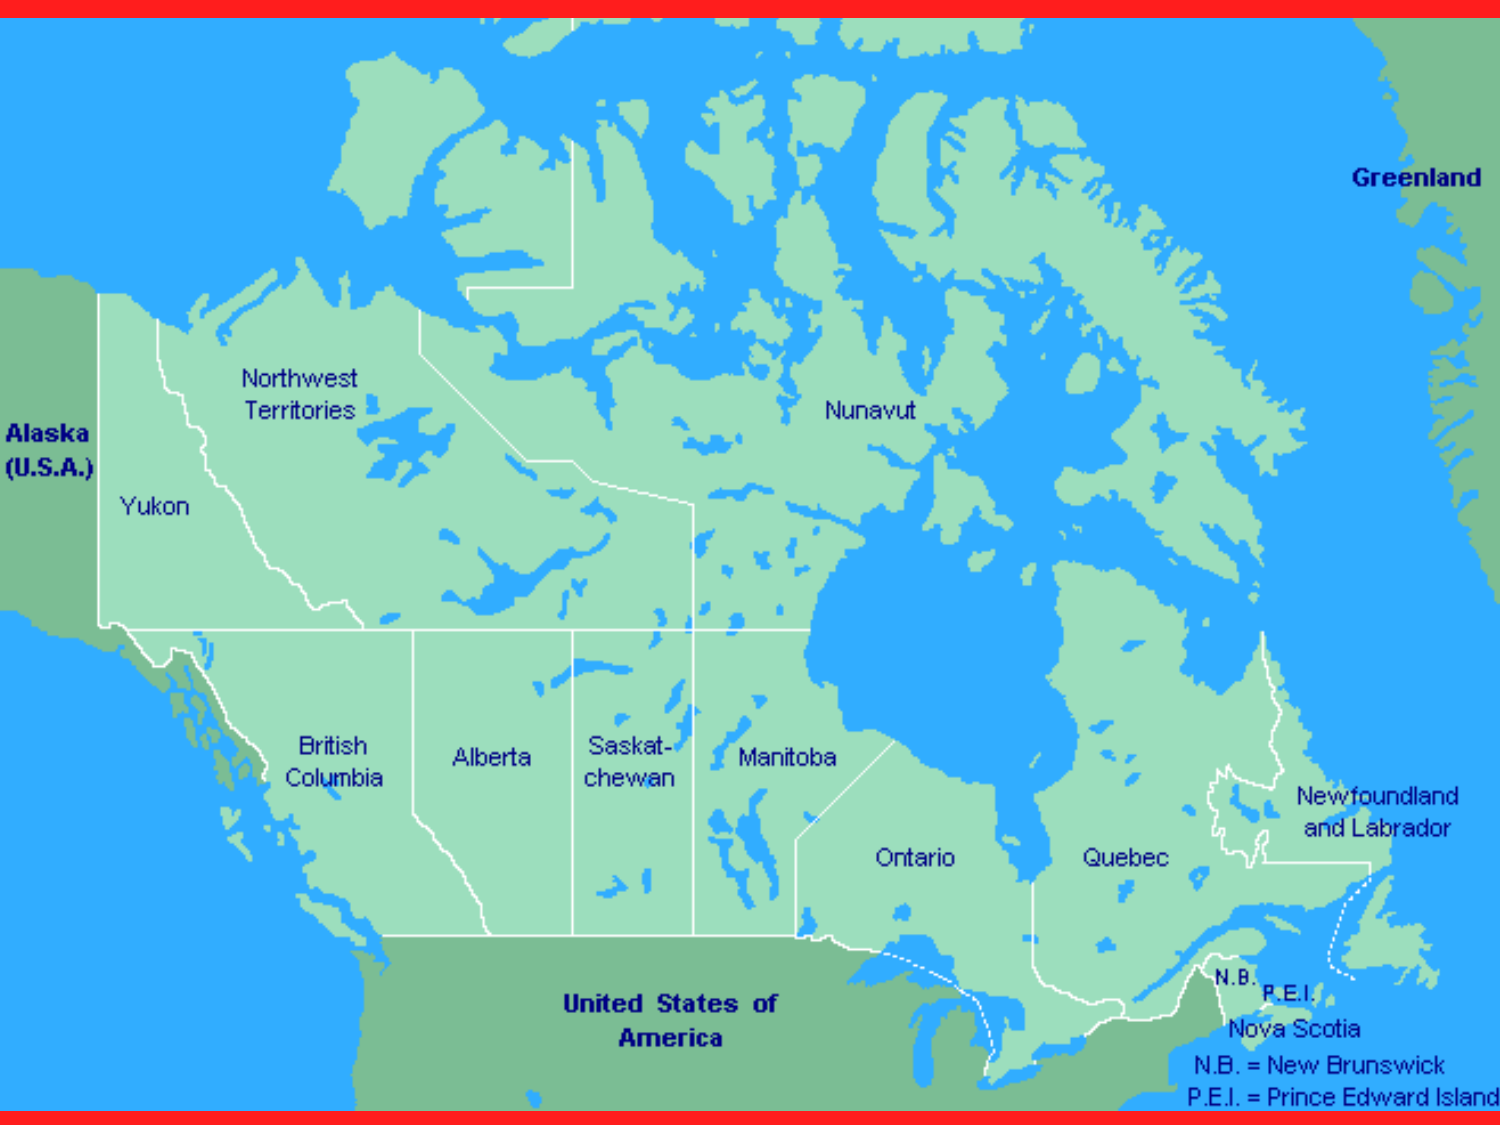

# Zgodovina
Leta 1000 pripluli Vikingi
Po odkritju Amerike kolonialne sile začele tekmovati med seboj
Štiri vojne med Francijo in Anglijo
Francija postopoma izgubila ozemlja
Močan francoski vpliv
1791 ustavna Kanada